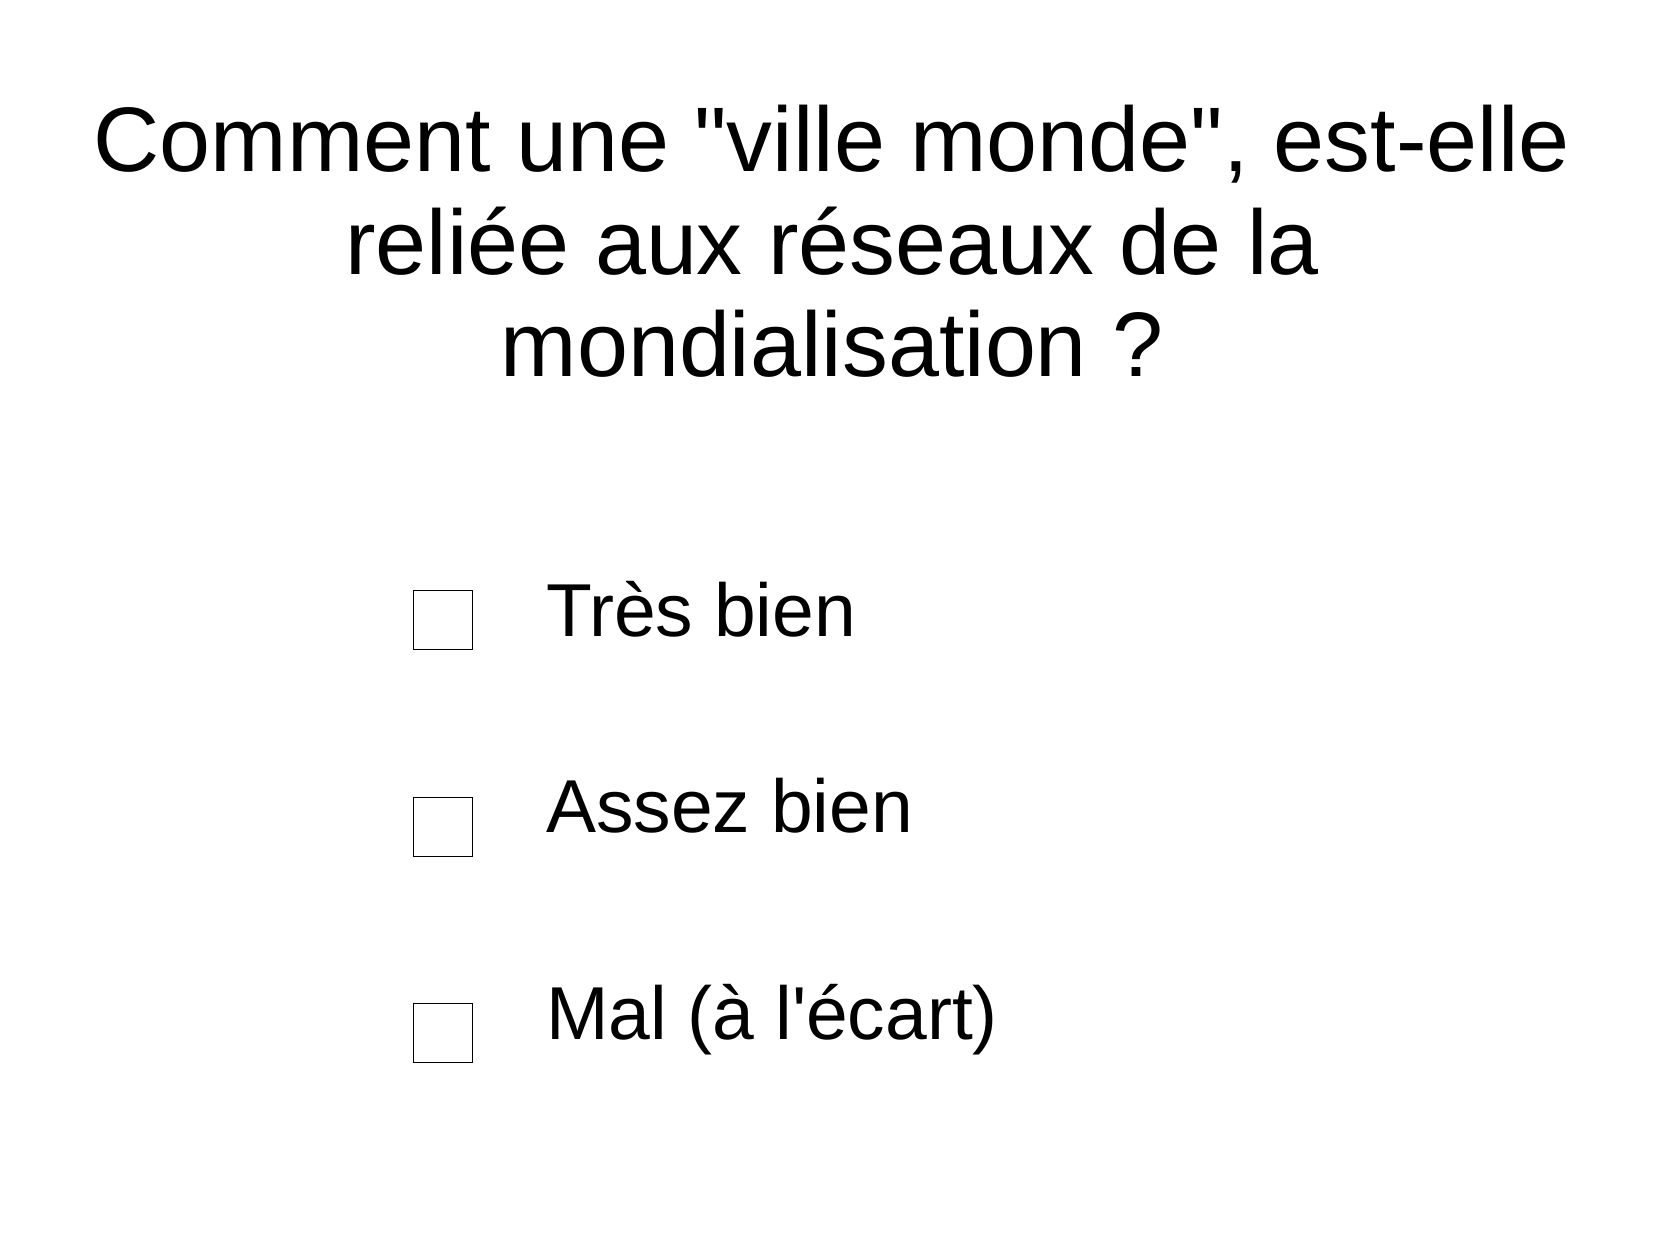

# Comment une "ville monde", est-elle reliée aux réseaux de la mondialisation ?
Très bien
Assez bien
Mal (à l'écart)